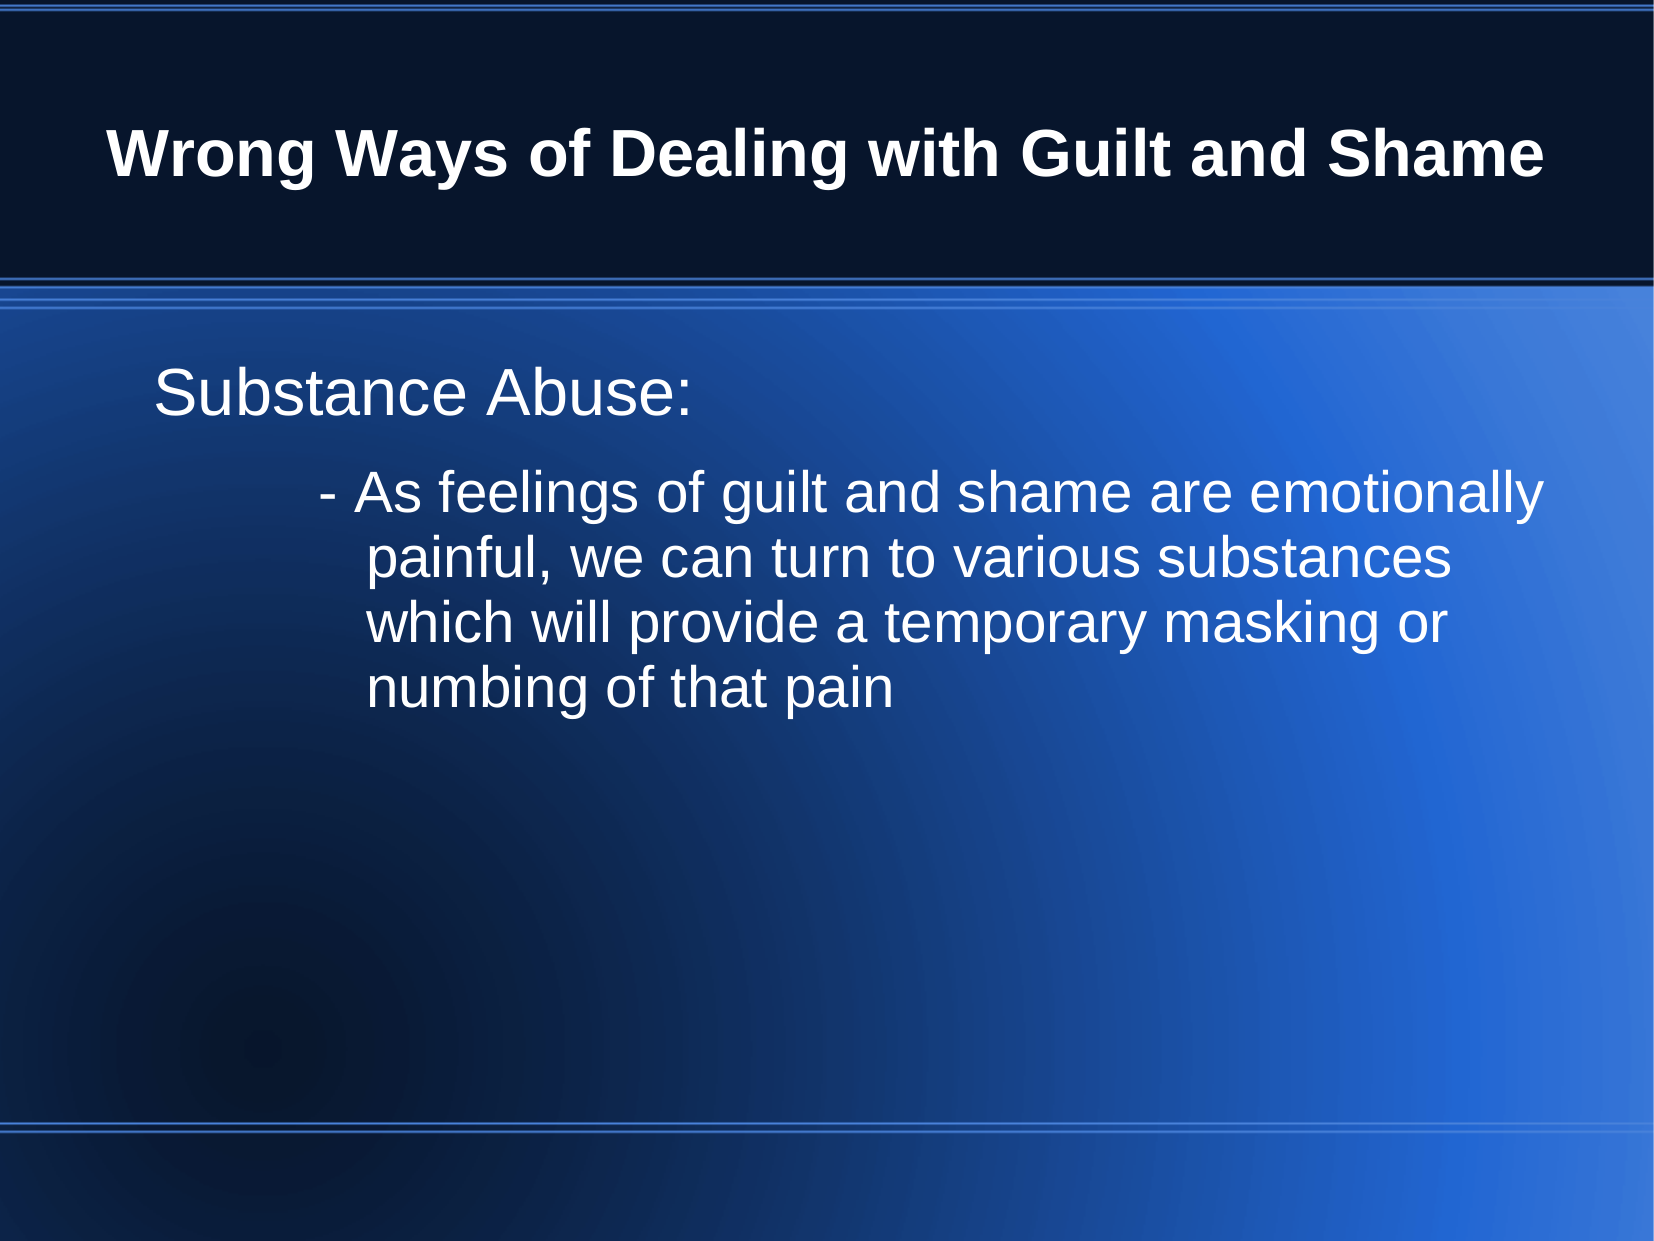

# Wrong Ways of Dealing with Guilt and Shame
Substance Abuse:
- As feelings of guilt and shame are emotionally painful, we can turn to various substances which will provide a temporary masking or numbing of that pain